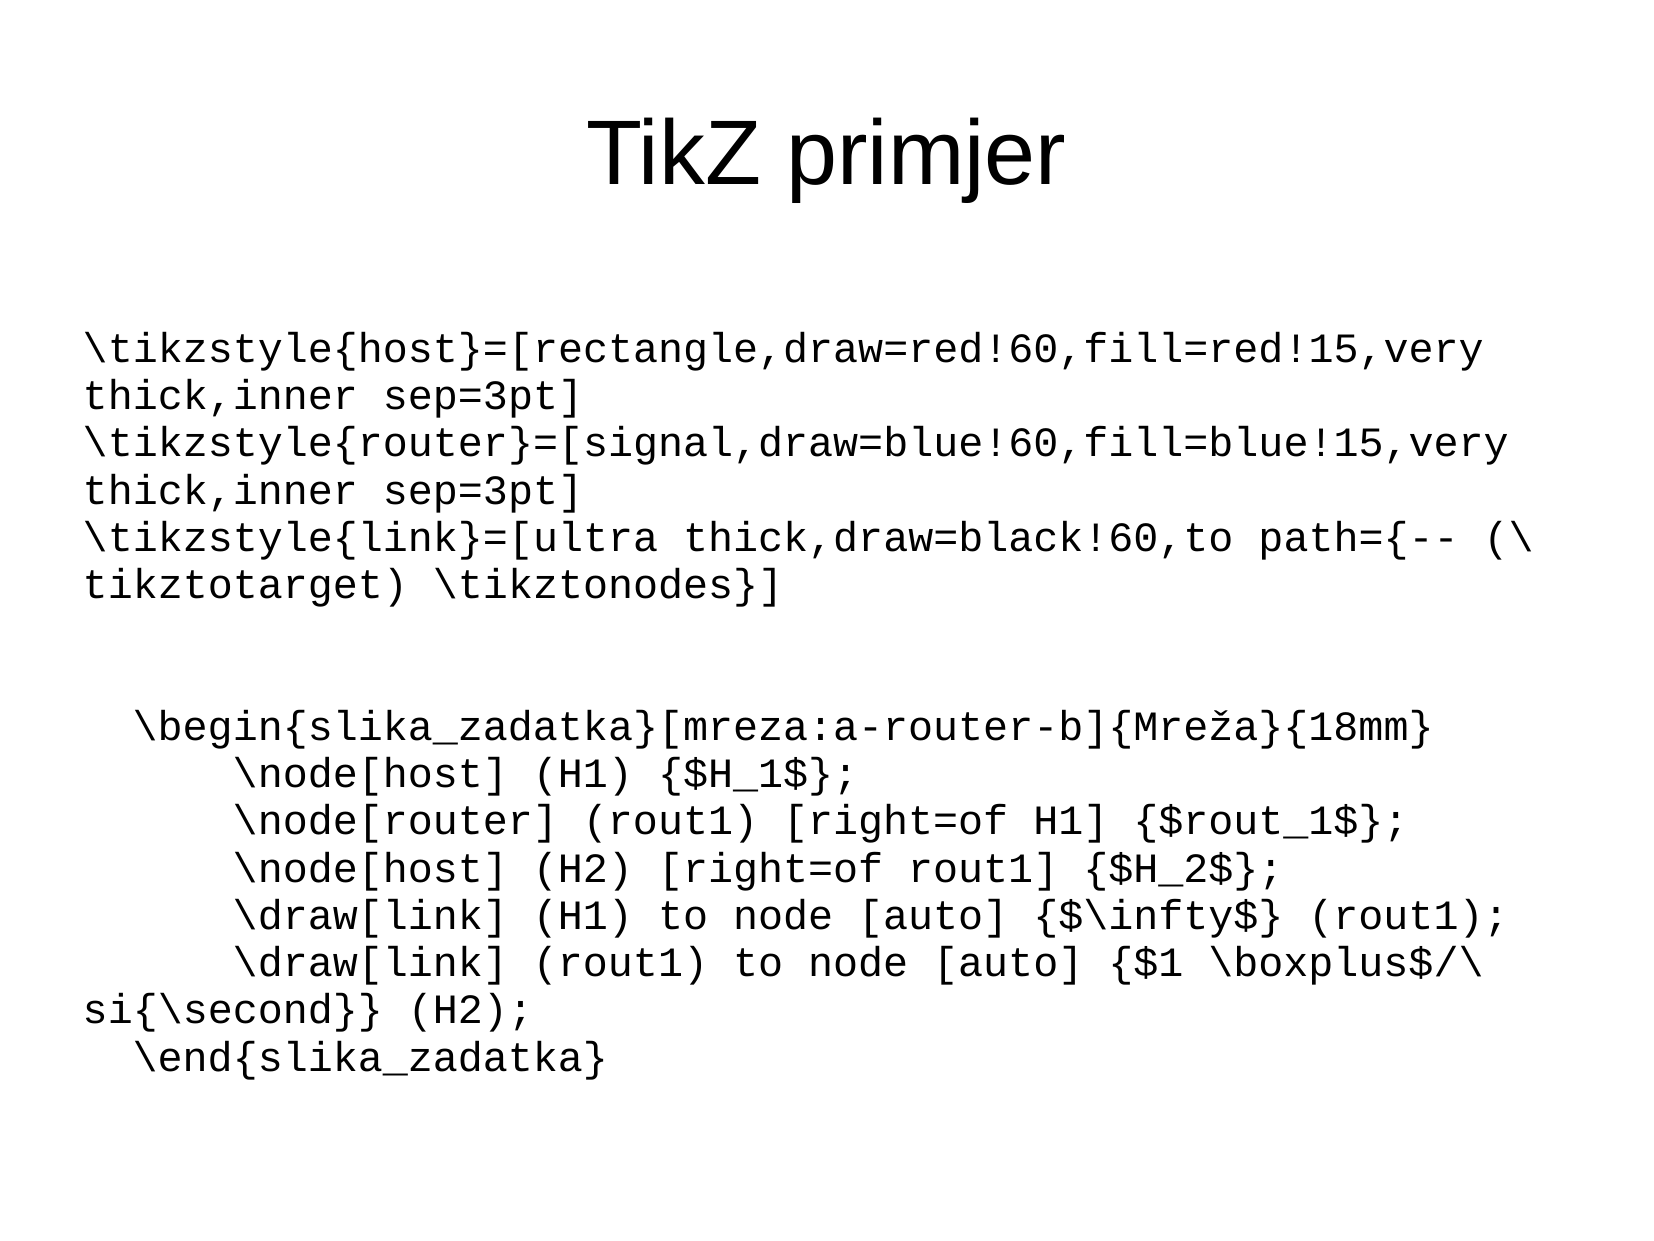

# TikZ primjer
\tikzstyle{host}=[rectangle,draw=red!60,fill=red!15,very thick,inner sep=3pt]
\tikzstyle{router}=[signal,draw=blue!60,fill=blue!15,very thick,inner sep=3pt]
\tikzstyle{link}=[ultra thick,draw=black!60,to path={-- (\tikztotarget) \tikztonodes}]
 \begin{slika_zadatka}[mreza:a-router-b]{Mreža}{18mm}
 \node[host] (H1) {$H_1$};
 \node[router] (rout1) [right=of H1] {$rout_1$};
 \node[host] (H2) [right=of rout1] {$H_2$};
 \draw[link] (H1) to node [auto] {$\infty$} (rout1);
 \draw[link] (rout1) to node [auto] {$1 \boxplus$/\si{\second}} (H2);
 \end{slika_zadatka}